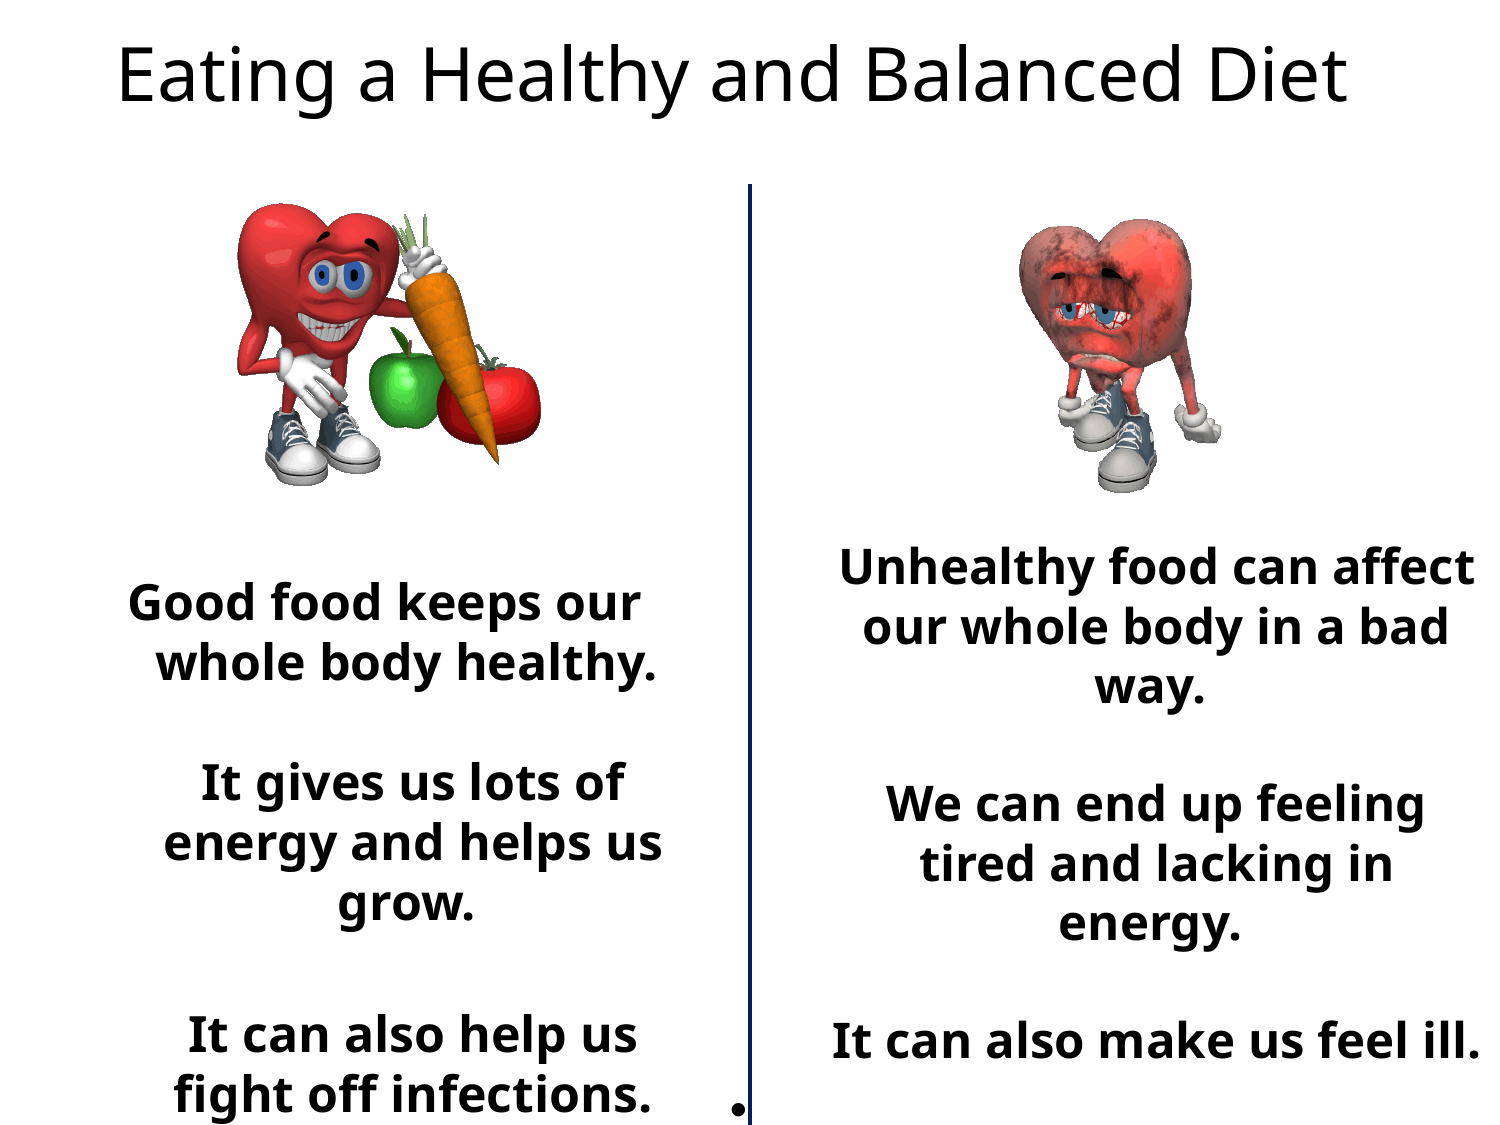

Eating a Healthy and Balanced Diet
# Unhealthy food can affect our whole body in a bad way. We can end up feeling tired and lacking in energy. It can also make us feel ill.
Good food keeps our whole body healthy.
It gives us lots of energy and helps us grow.
It can also help us fight off infections.